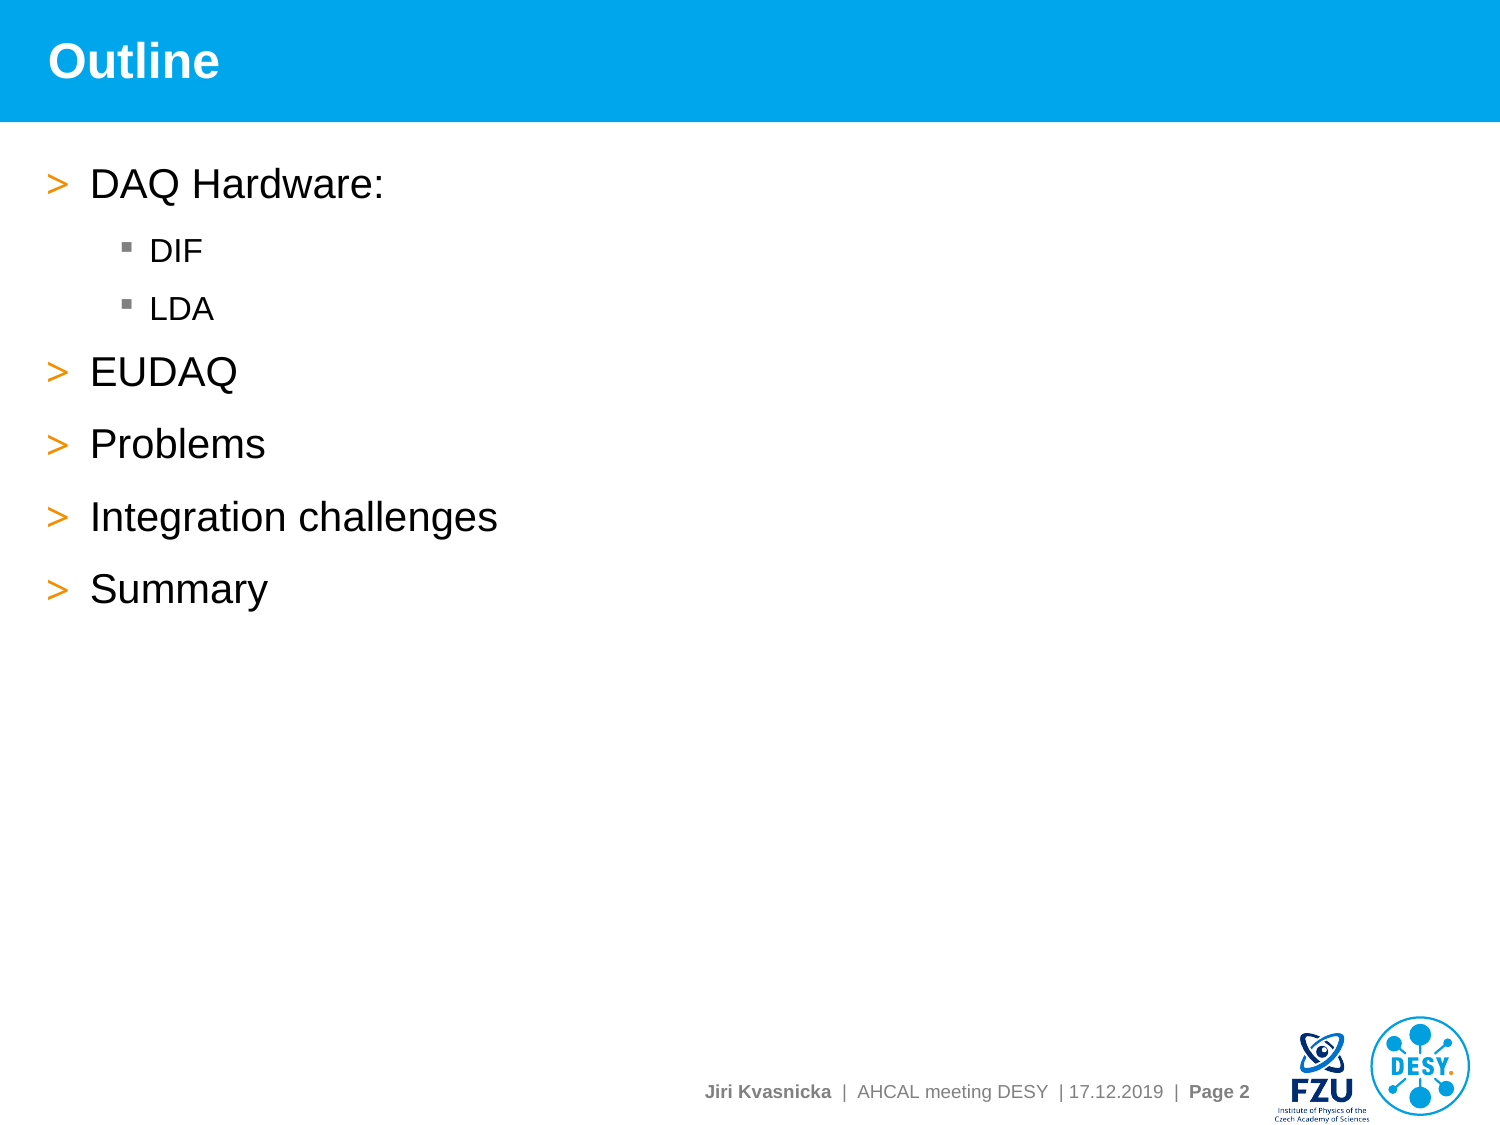

# Outline
DAQ Hardware:
DIF
LDA
EUDAQ
Problems
Integration challenges
Summary